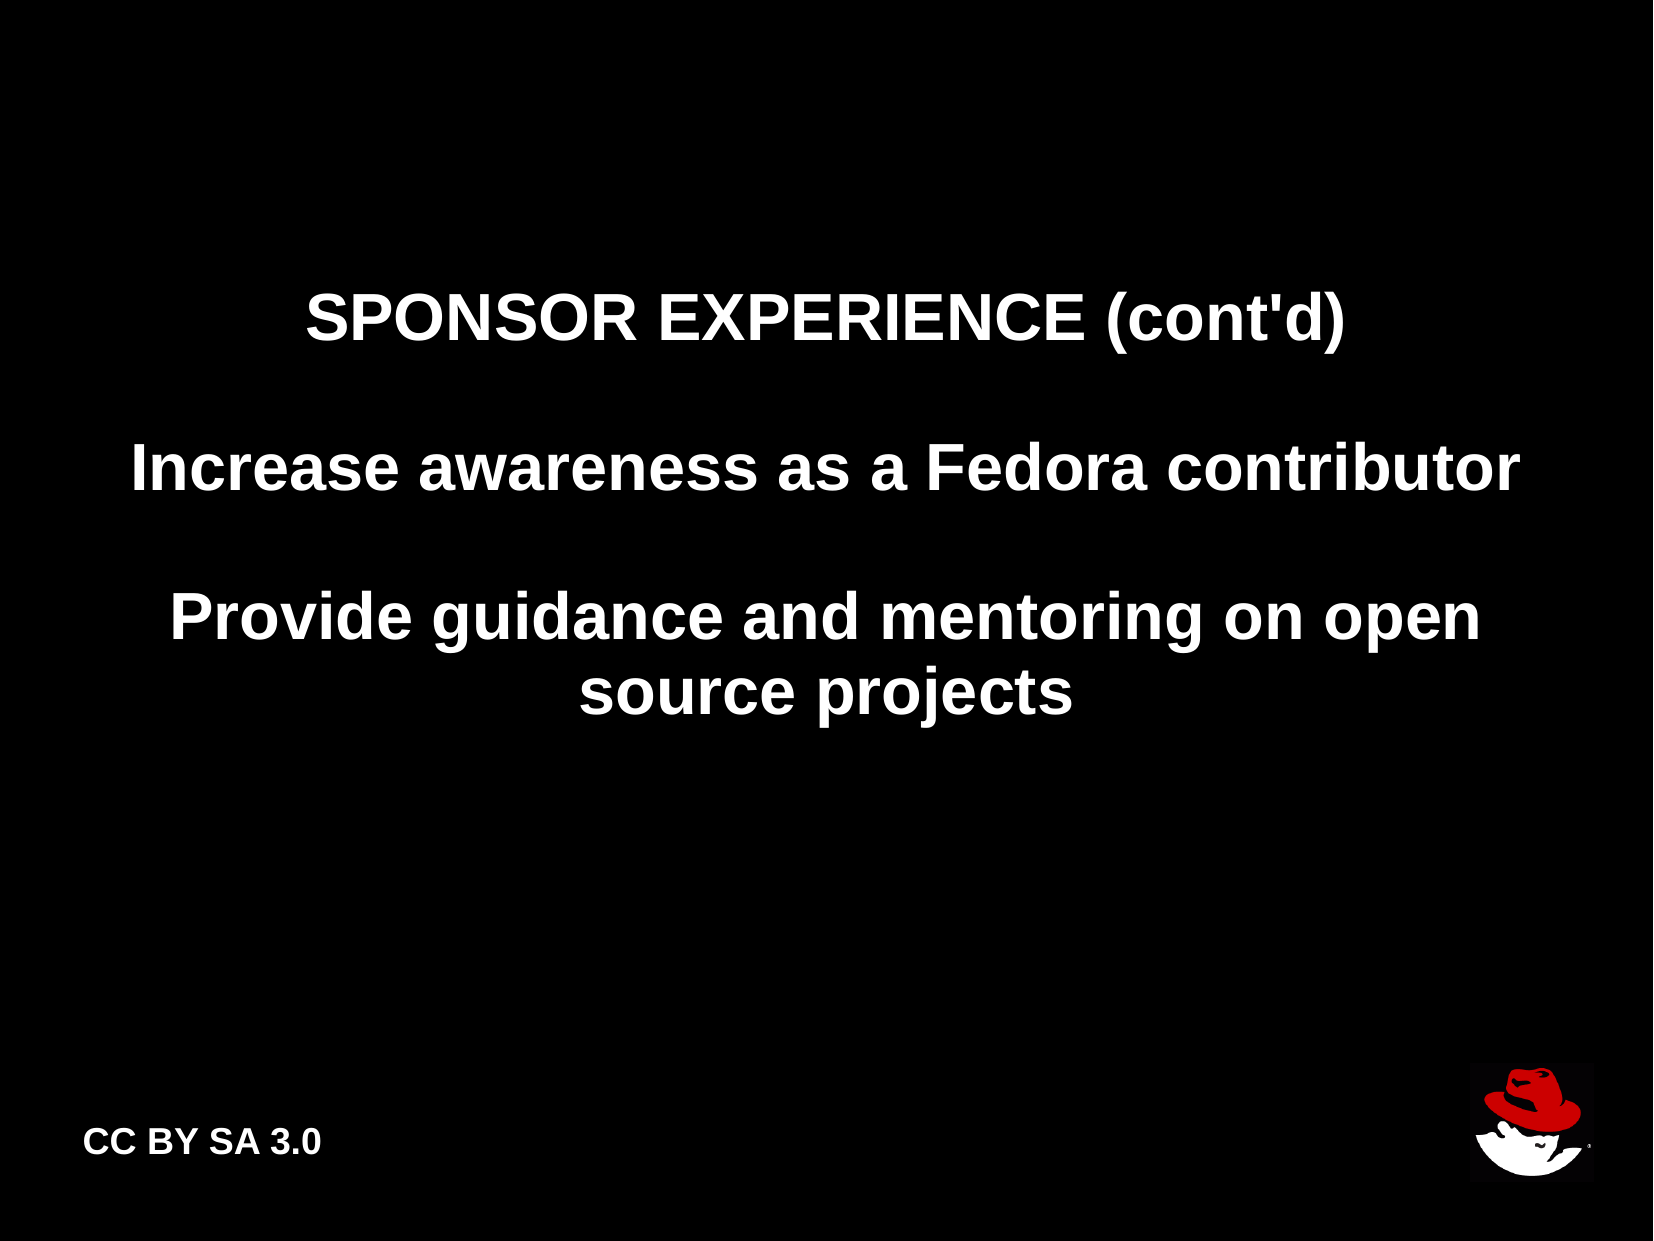

# SPONSOR EXPERIENCE (cont'd)
Increase awareness as a Fedora contributor
Provide guidance and mentoring on open source projects
CC BY SA 3.0